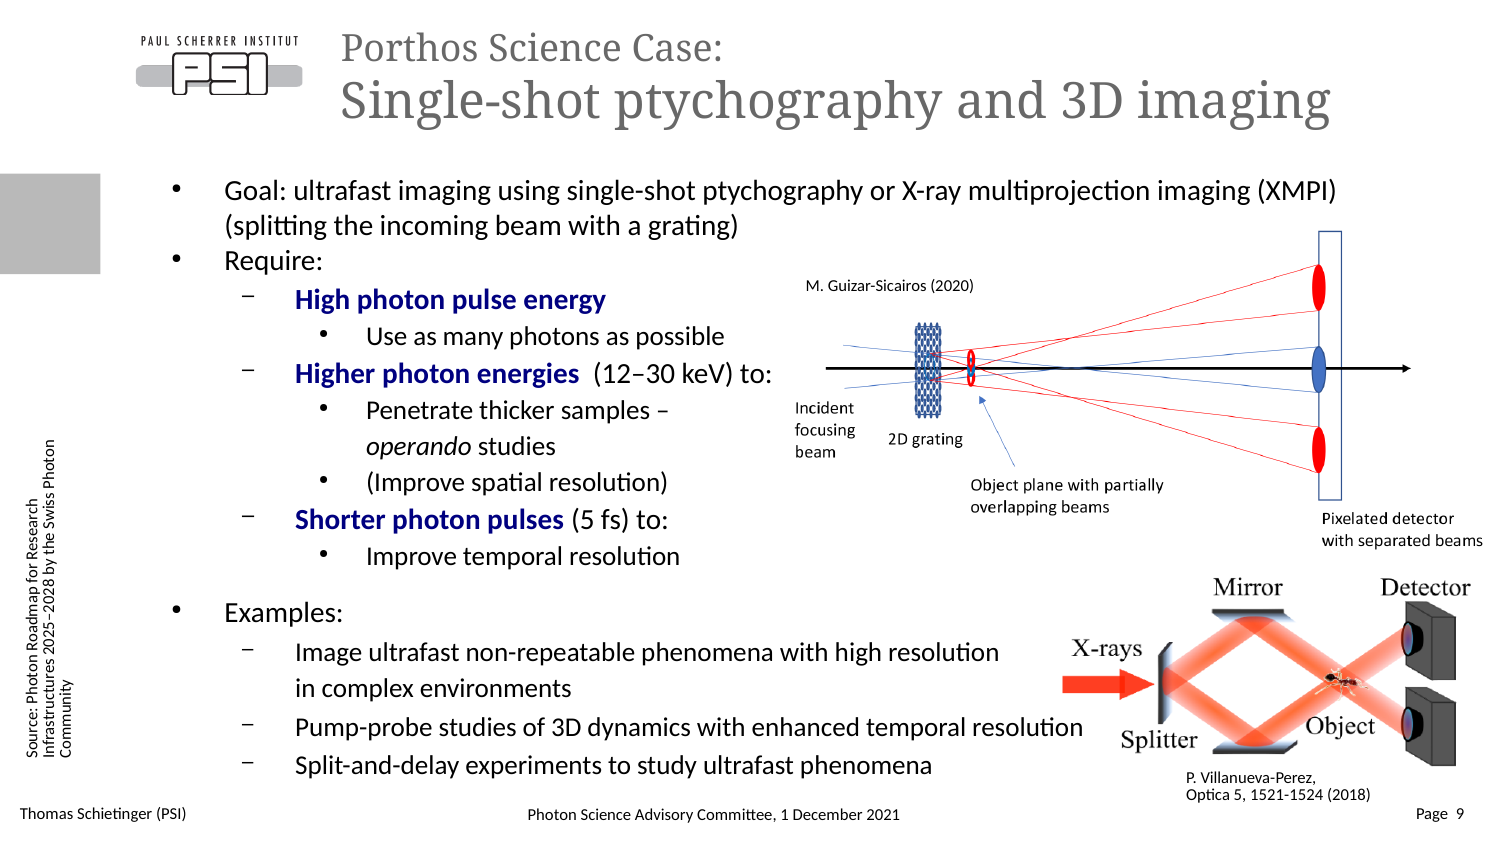

Porthos Science Case:
Single-shot ptychography and 3D imaging
# Goal: ultrafast imaging using single-shot ptychography or X-ray multiprojection imaging (XMPI) (splitting the incoming beam with a grating)
Require:
High photon pulse energy
Use as many photons as possible
Higher photon energies (12–30 keV) to:
Penetrate thicker samples –
operando studies
(Improve spatial resolution)
Shorter photon pulses (5 fs) to:
Improve temporal resolution
Examples:
Image ultrafast non-repeatable phenomena with high resolution
in complex environments
Pump-probe studies of 3D dynamics with enhanced temporal resolution
Split-and-delay experiments to study ultrafast phenomena
M. Guizar-Sicairos (2020)
Source: Photon Roadmap for Research Infrastructures 2025–2028 by the Swiss Photon Community
P. Villanueva-Perez,
Optica 5, 1521-1524 (2018)